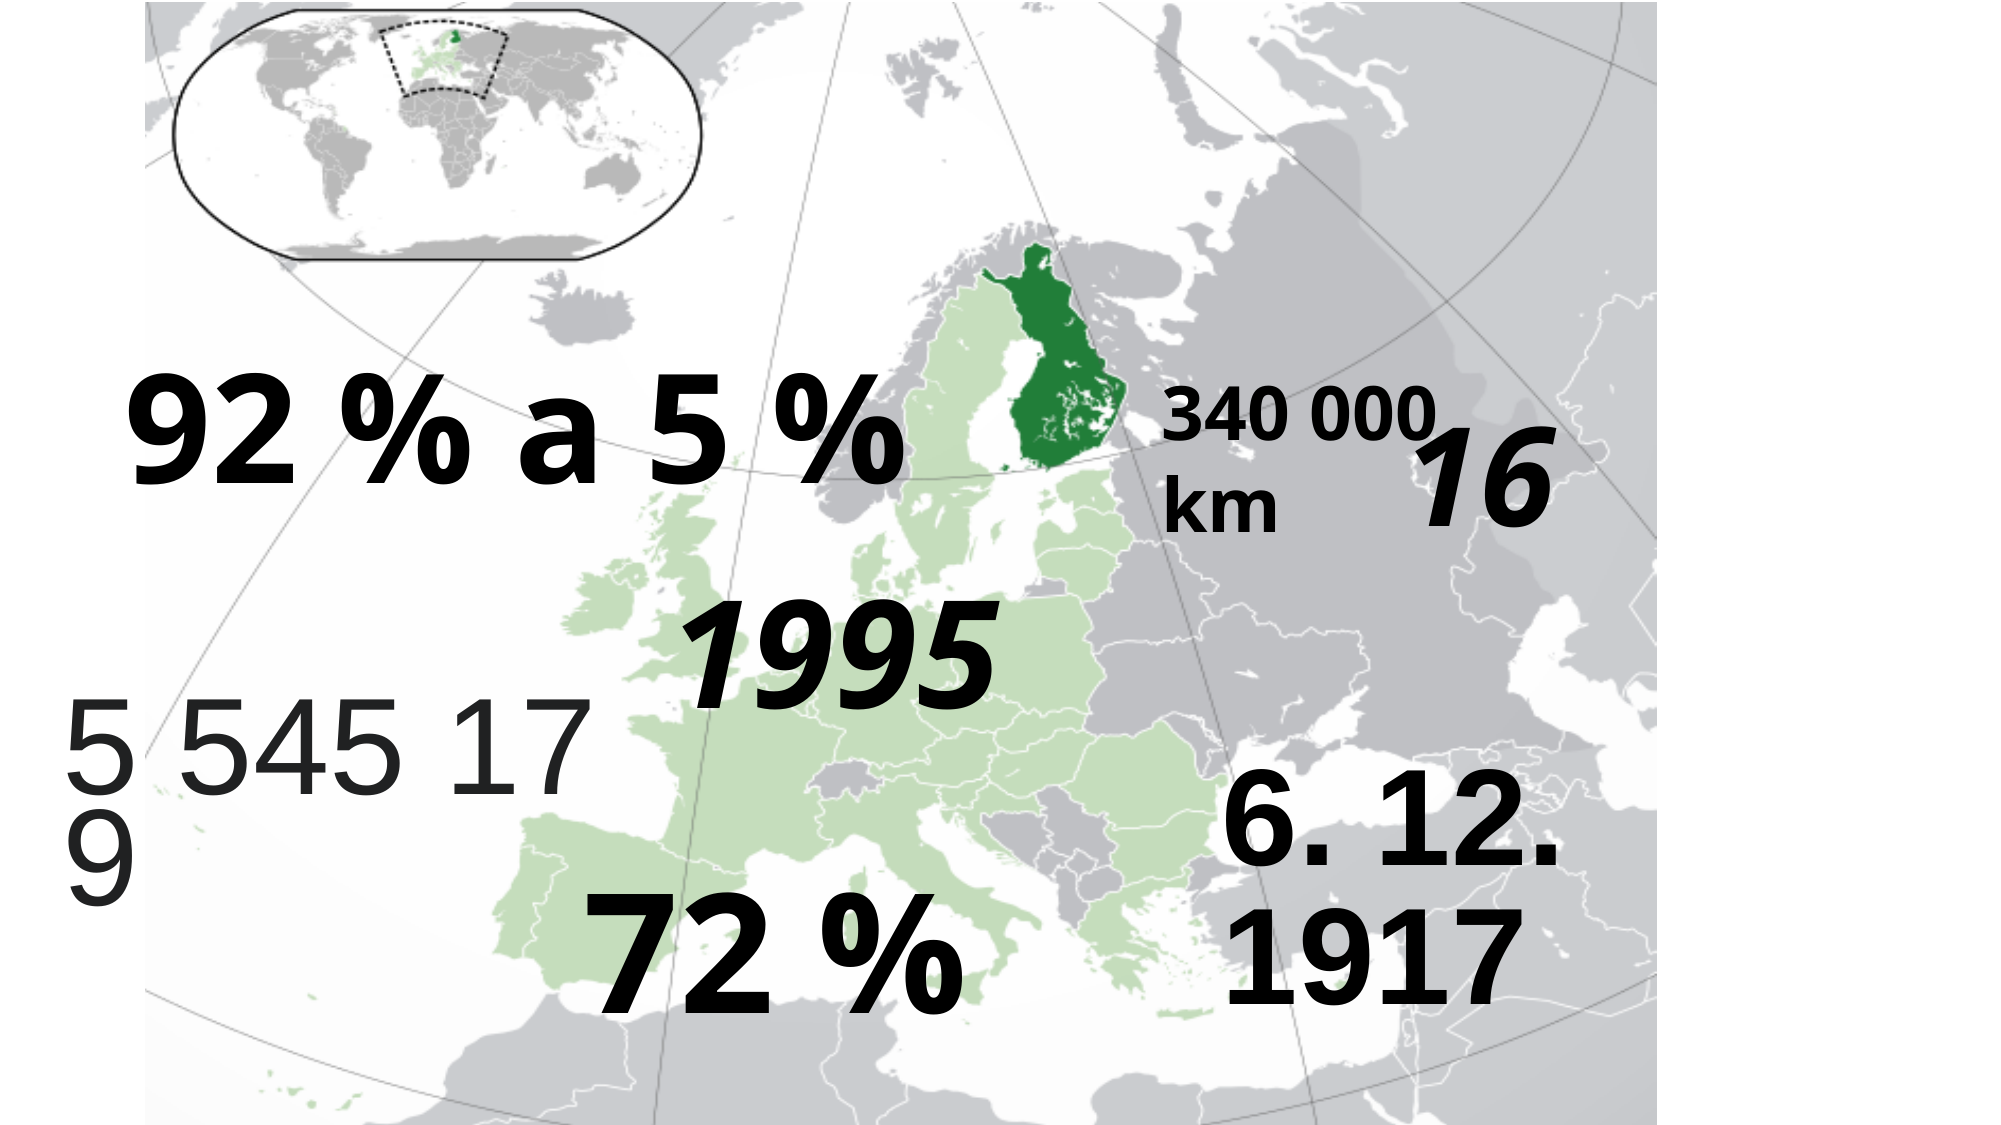

# 92 % a 5 %
340 000 km
16
1995
5 545 179
6. 12. 1917
72 %